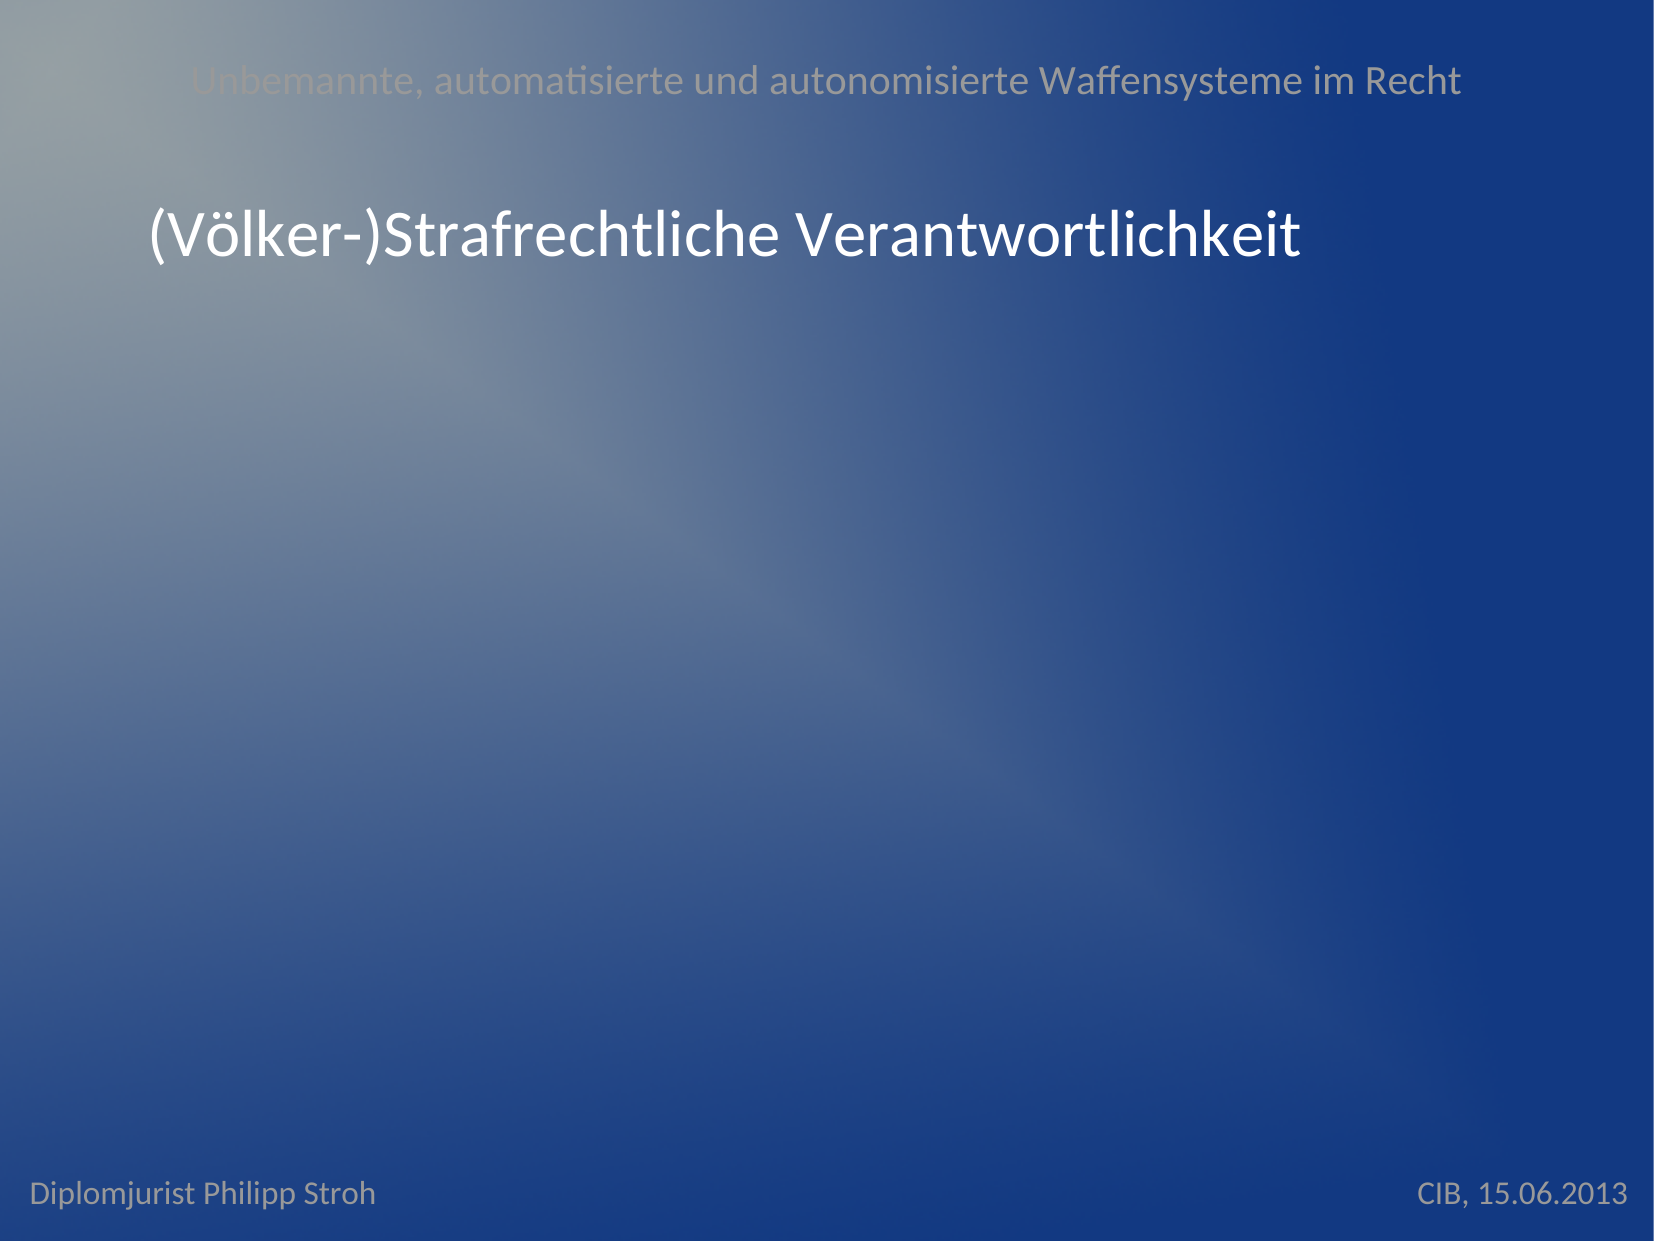

# Unbemannte, automatisierte und autonomisierte Waffensysteme im Recht
(Völker-)Strafrechtliche Verantwortlichkeit
Diplomjurist Philipp Stroh
CIB, 15.06.2013